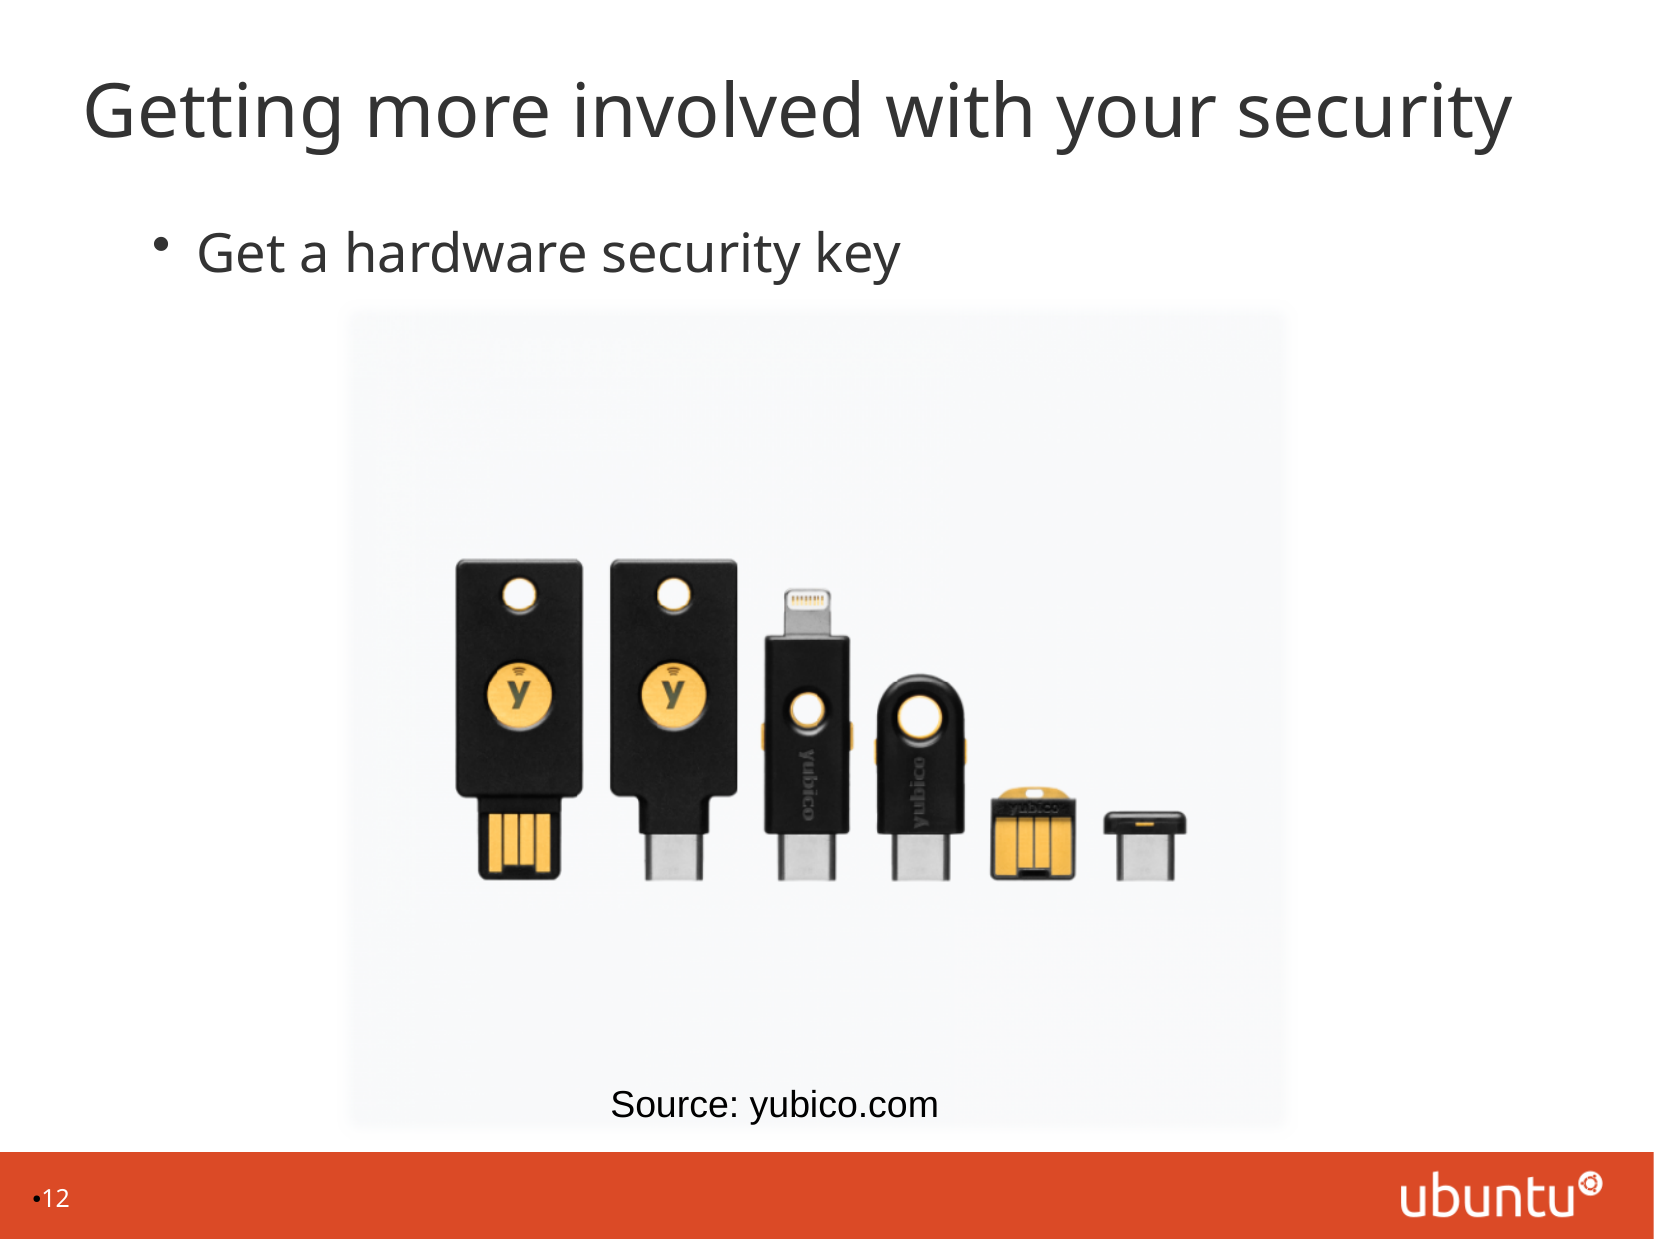

# Getting more involved with your security
Get a hardware security key
Source: yubico.com